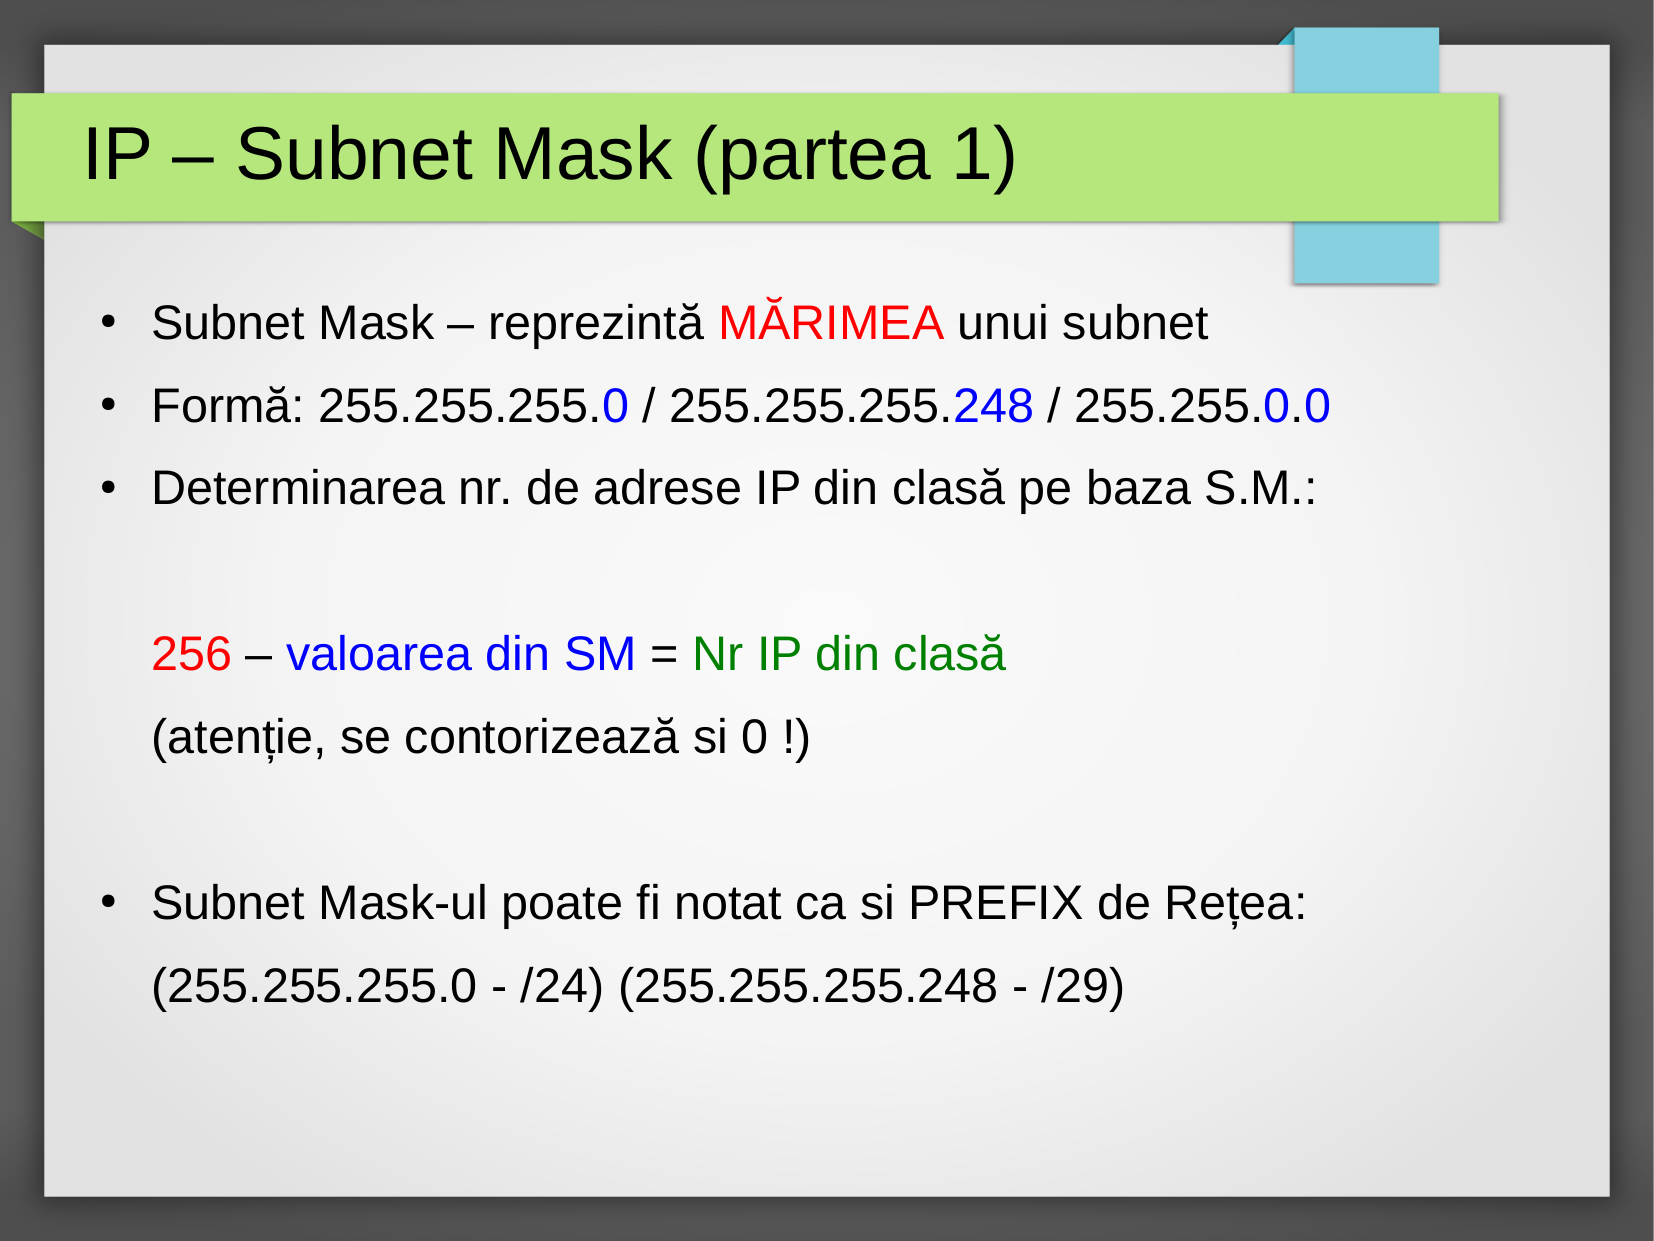

# IP – Subnet Mask (partea 1)
Subnet Mask – reprezintă MĂRIMEA unui subnet
Formă: 255.255.255.0 / 255.255.255.248 / 255.255.0.0
Determinarea nr. de adrese IP din clasă pe baza S.M.:
256 – valoarea din SM = Nr IP din clasă
(atenție, se contorizează si 0 !)
Subnet Mask-ul poate fi notat ca si PREFIX de Rețea:
(255.255.255.0 - /24) (255.255.255.248 - /29)